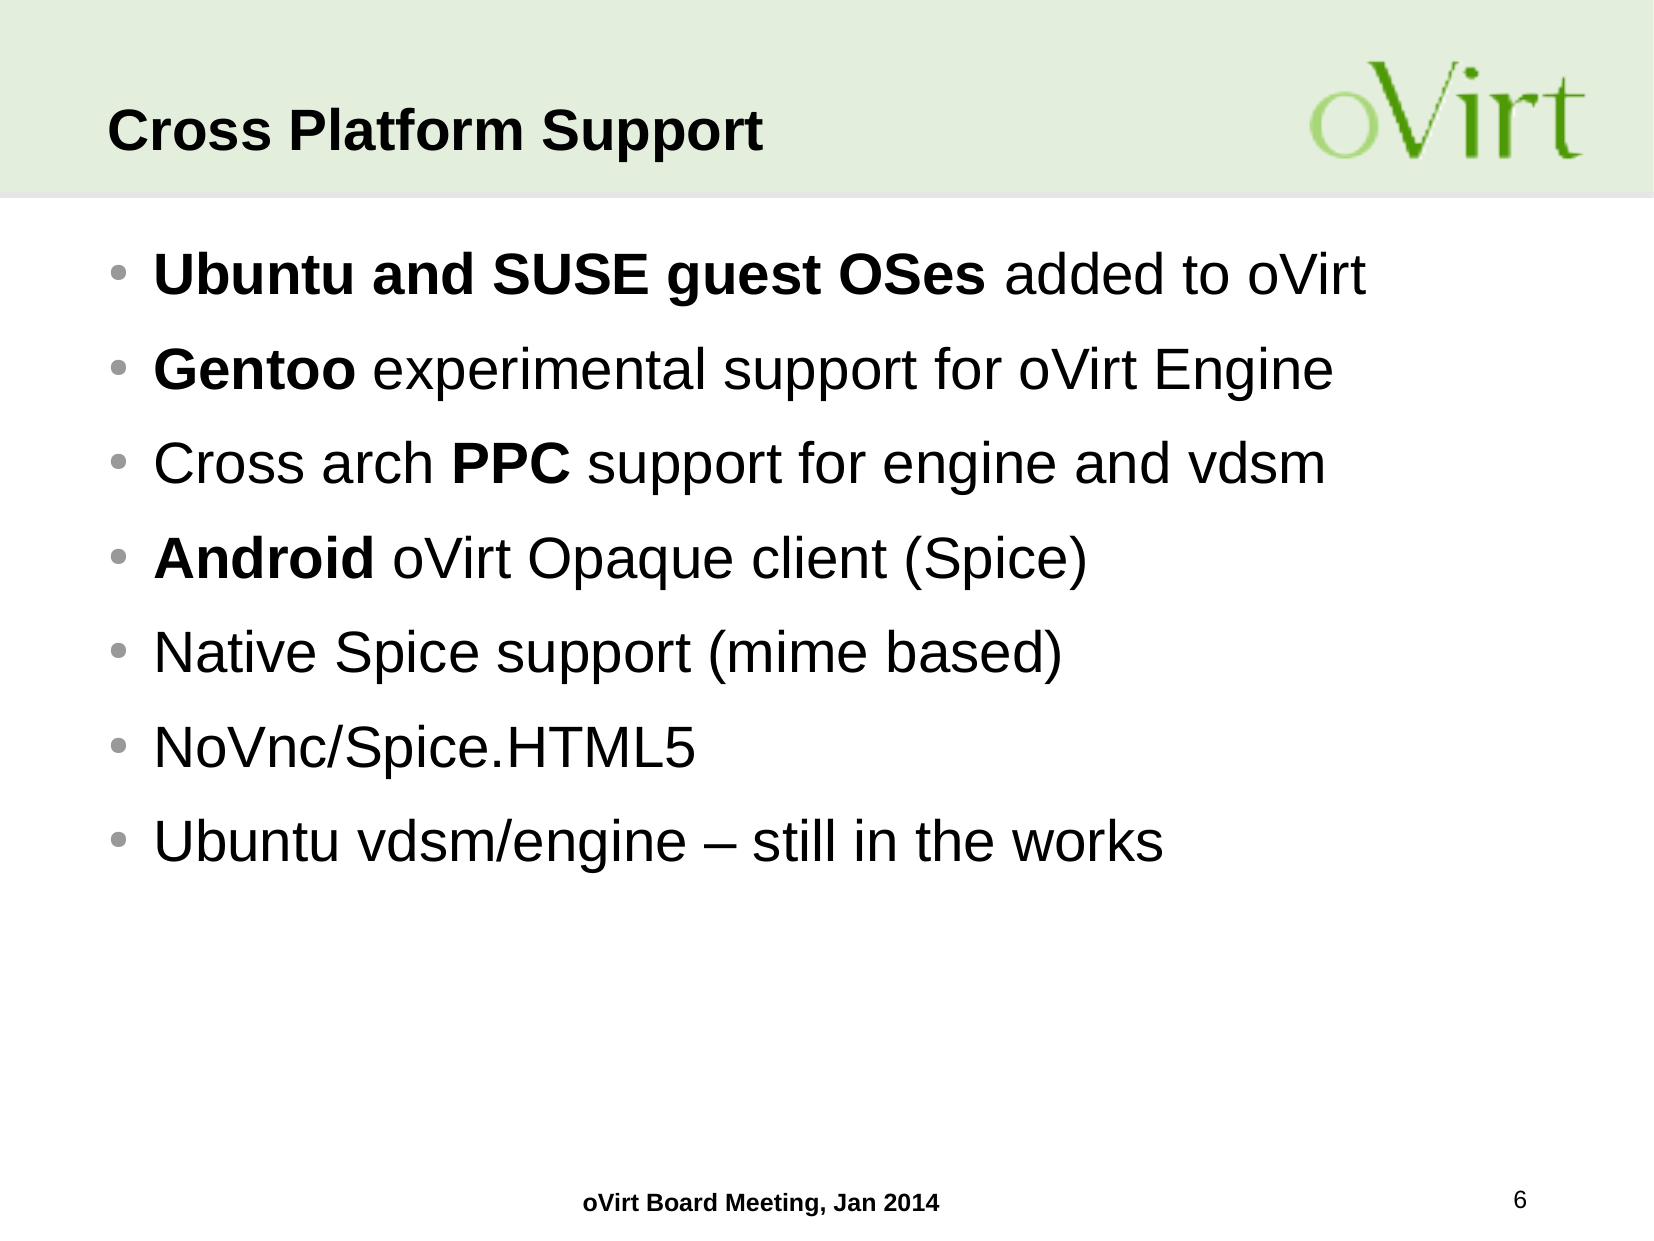

# Cross Platform Support
Ubuntu and SUSE guest OSes added to oVirt
Gentoo experimental support for oVirt Engine
Cross arch PPC support for engine and vdsm
Android oVirt Opaque client (Spice)
Native Spice support (mime based)
NoVnc/Spice.HTML5
Ubuntu vdsm/engine – still in the works